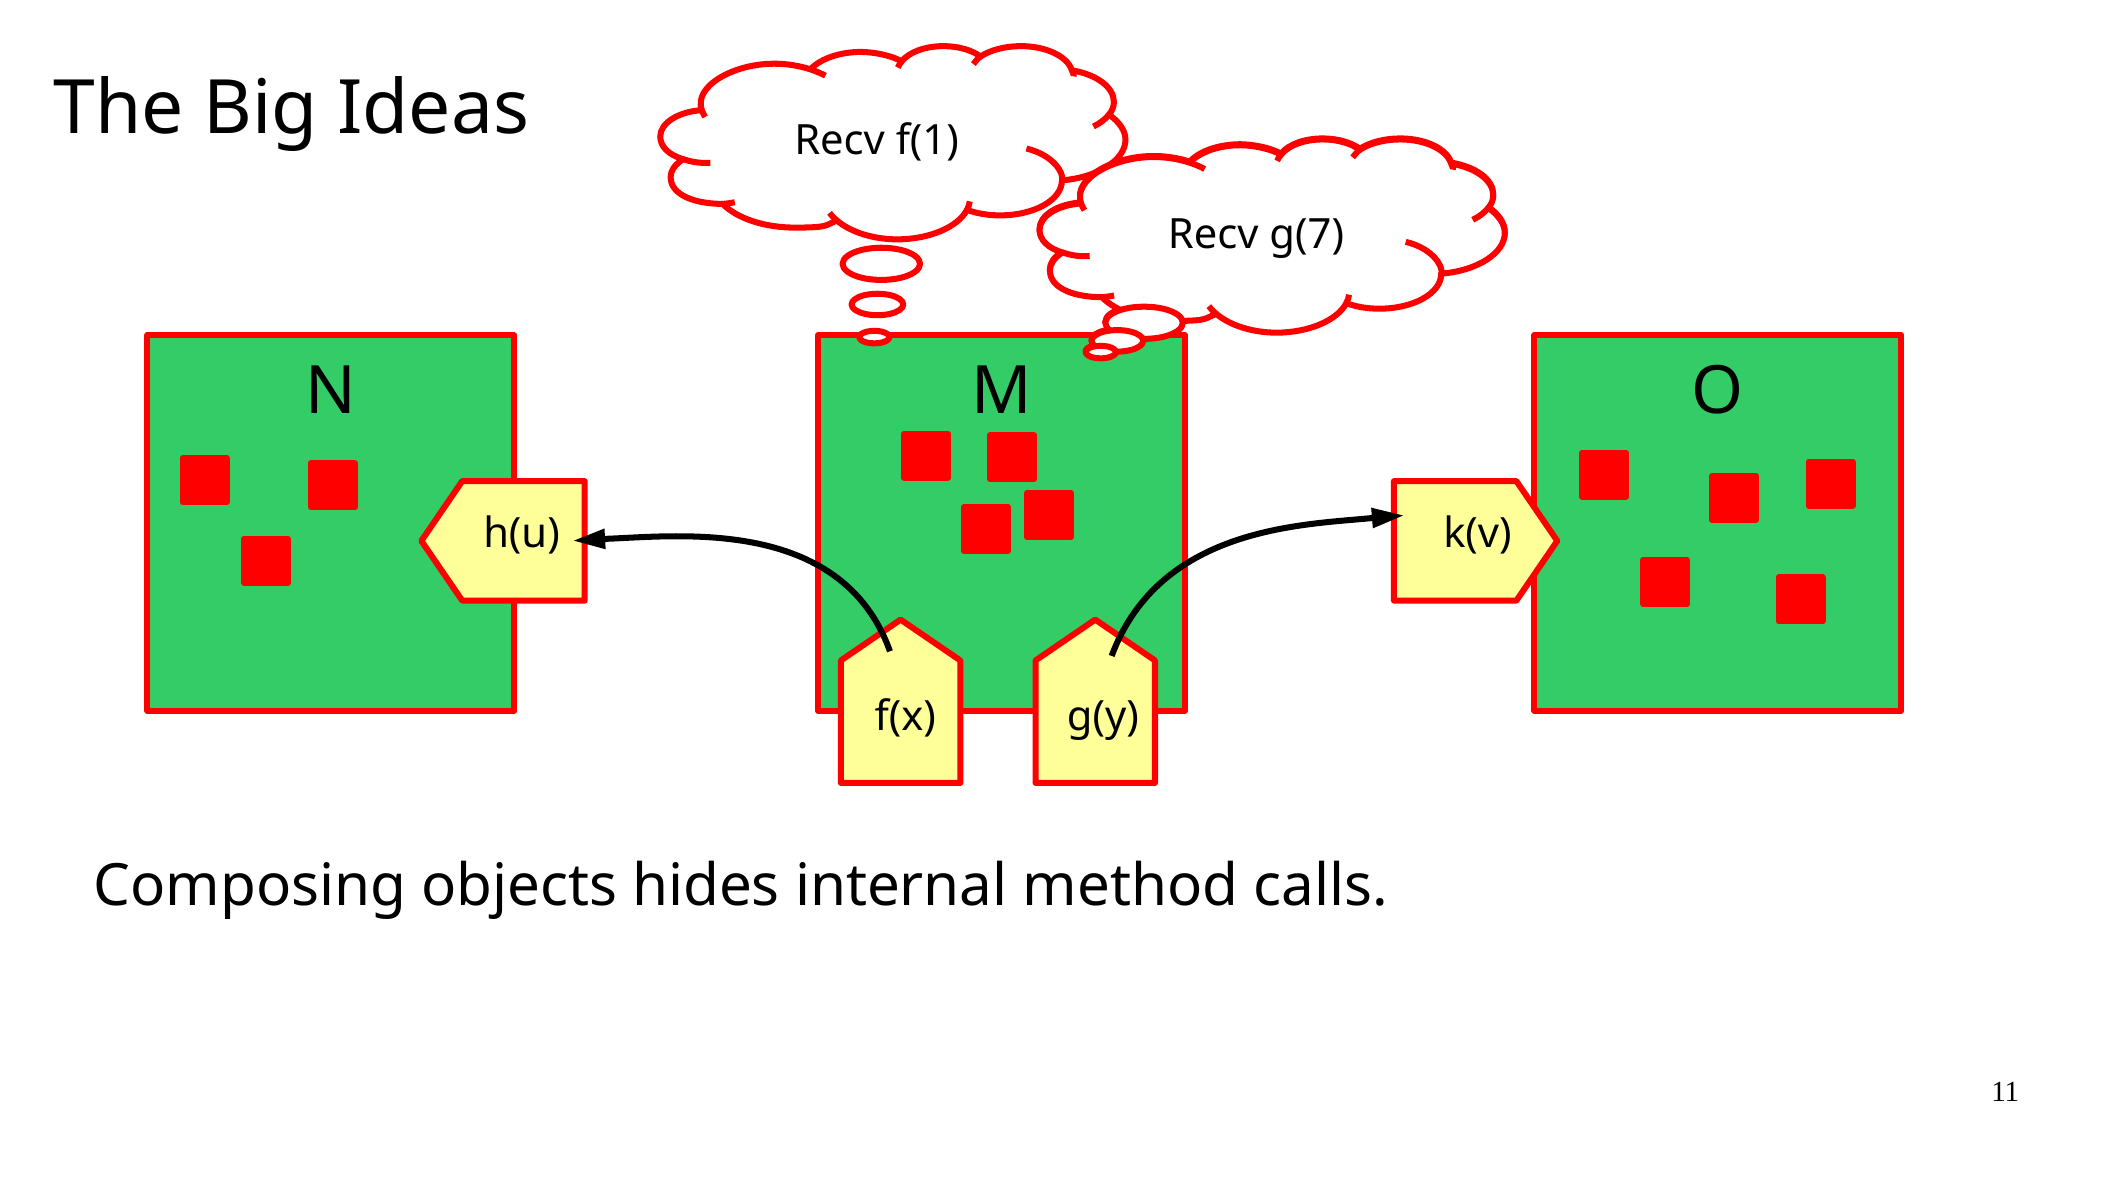

The Big Ideas
Recv f(1)
Recv g(7), Send k(13)
Recv g(7)
N
h(u)
M
O
k(v)
f(x)
g(y)
Composing objects hides internal method calls.
11